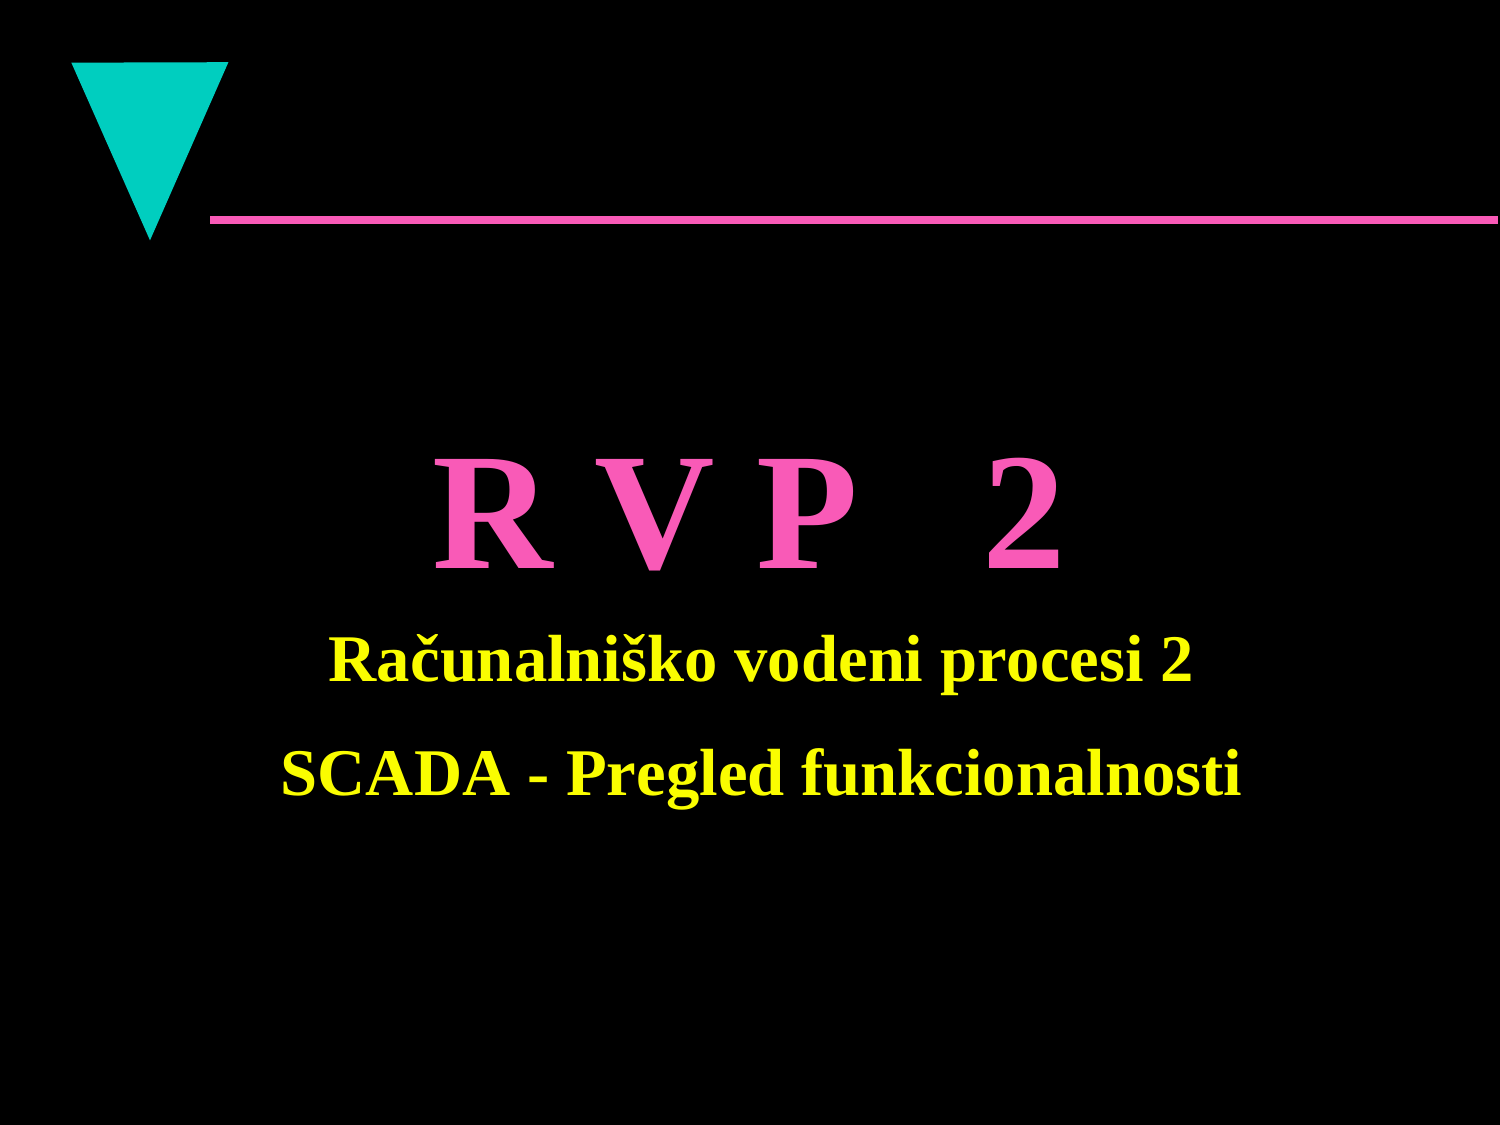

# R V P 2
Računalniško vodeni procesi 2
SCADA - Pregled funkcionalnosti
1